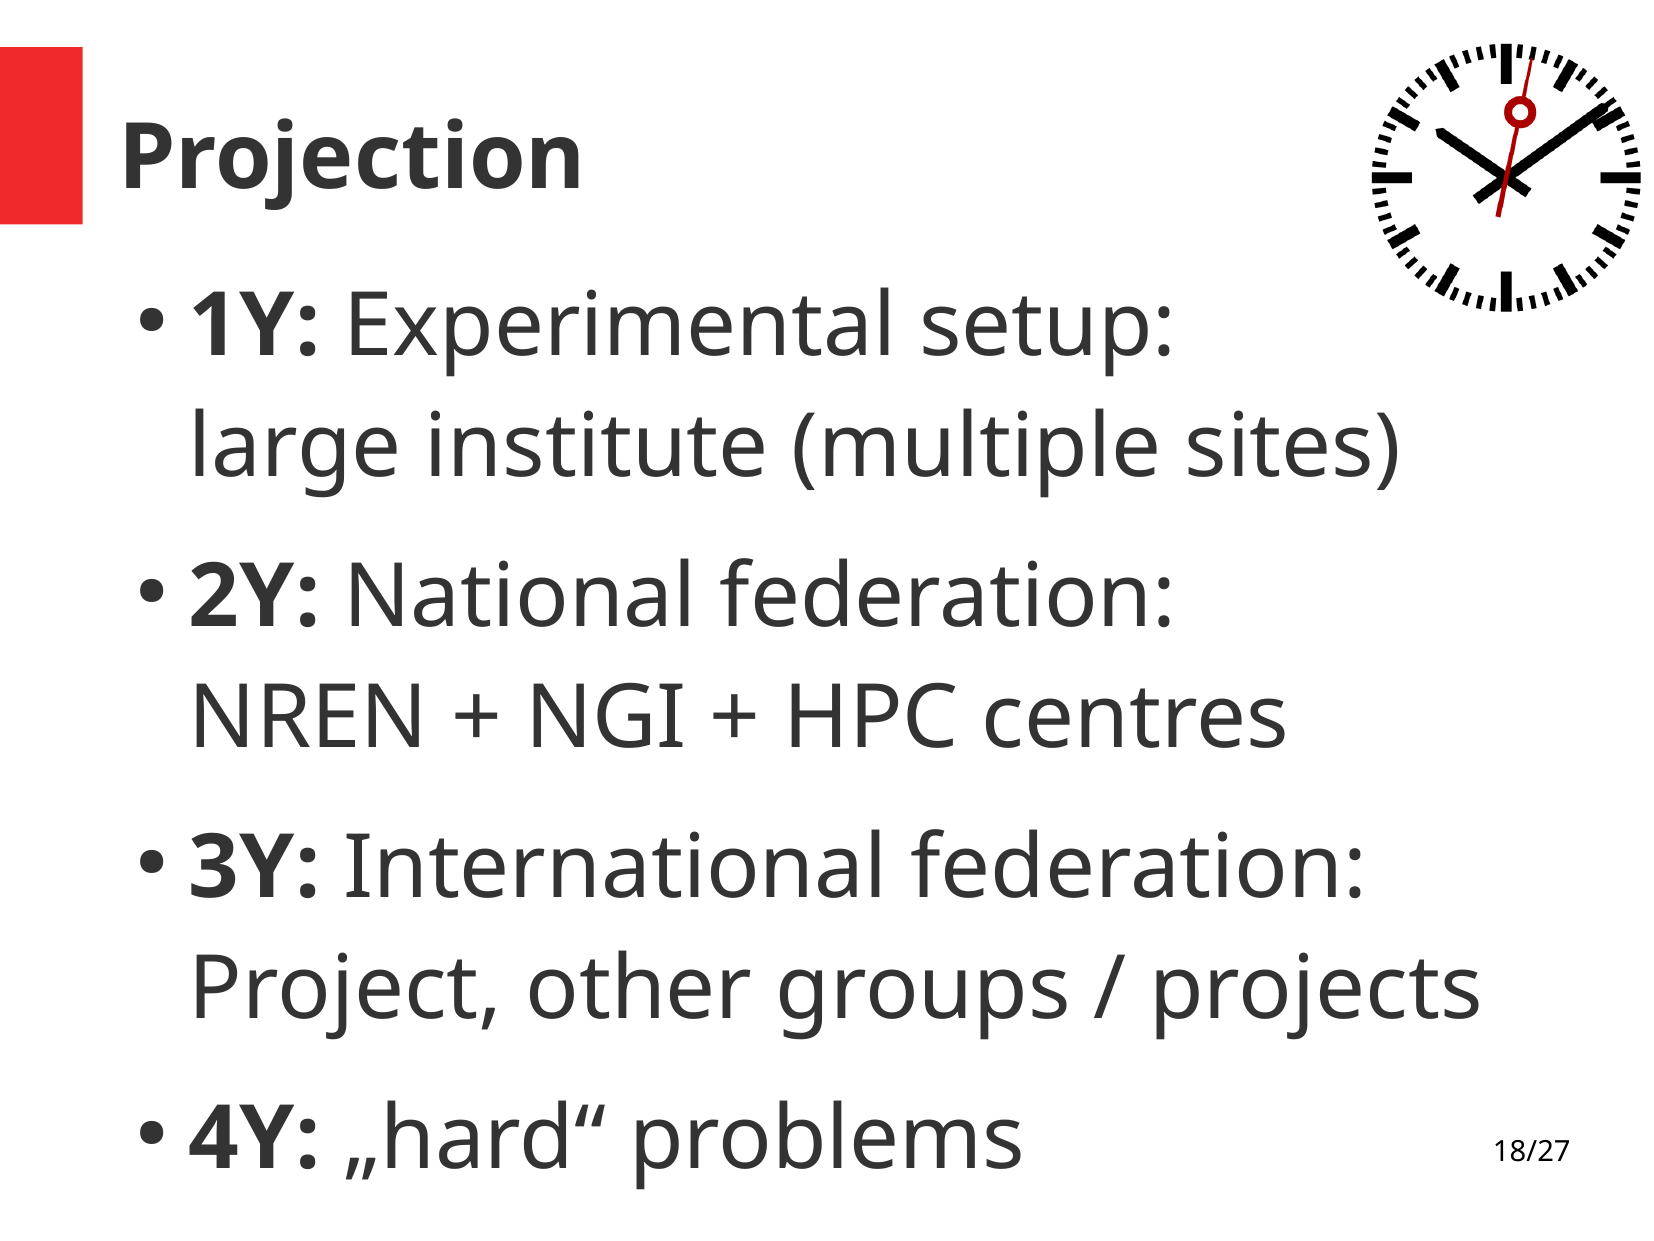

# Projection
1Y: Experimental setup:
large institute (multiple sites)
2Y: National federation:
NREN + NGI + HPC centres
3Y: International federation:
Project, other groups / projects
4Y: „hard“ problems
18